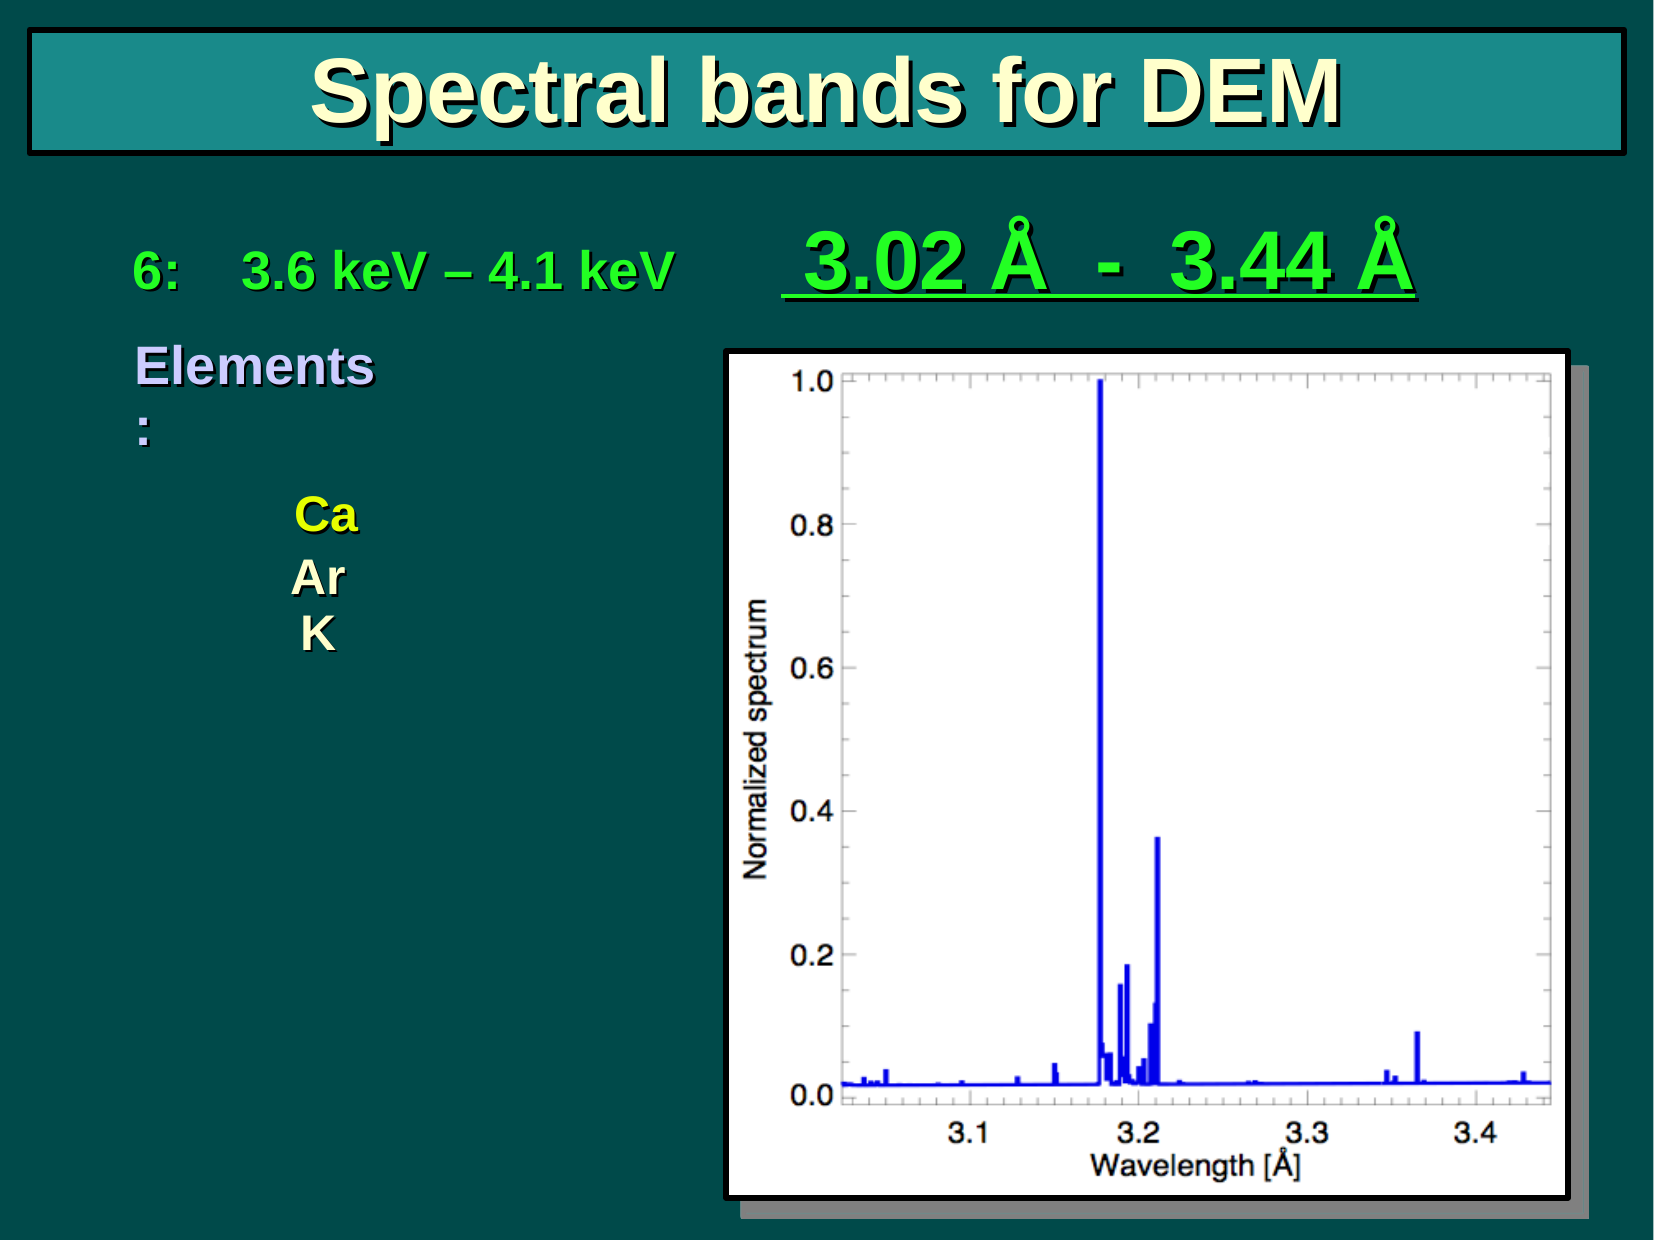

Spectral bands for DEM
6: 3.6 keV – 4.1 keV 3.02 Å - 3.44 Å
Elements:
 Ca
 Ar
 K